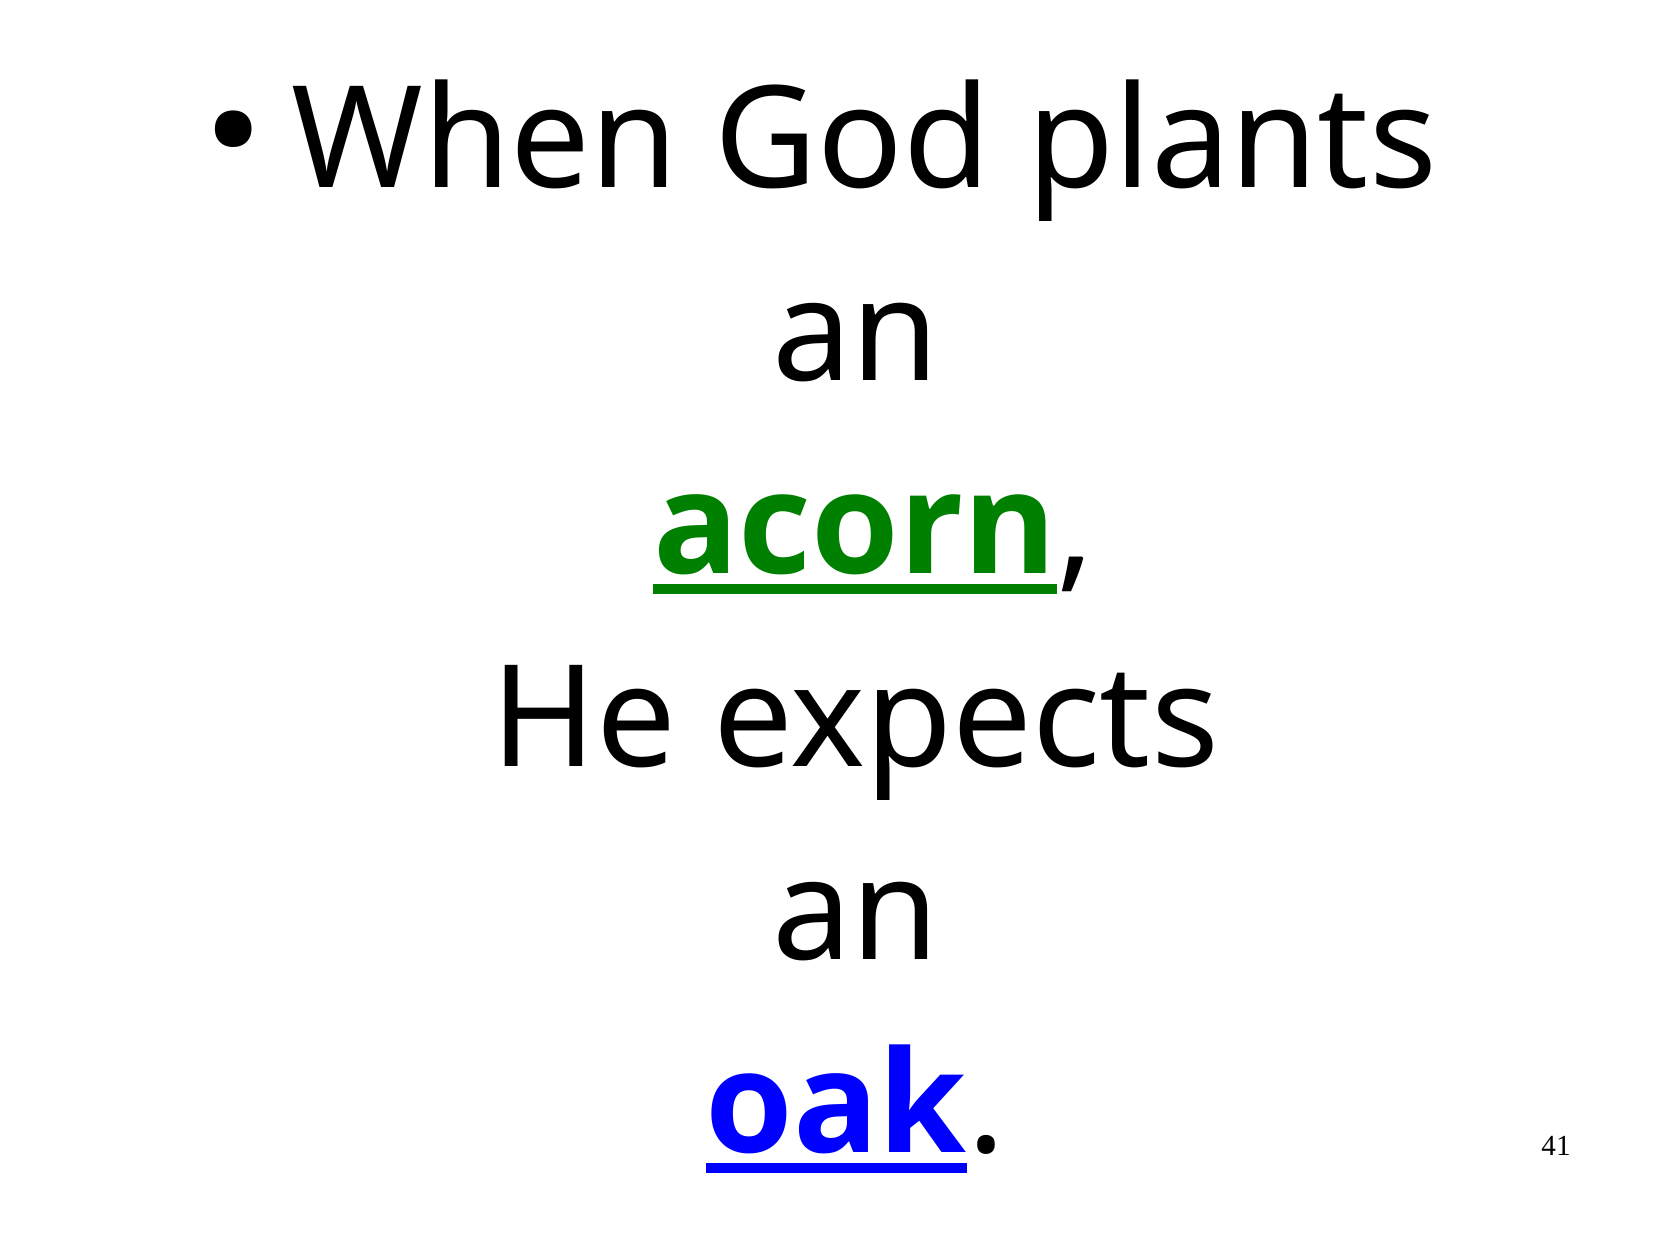

# When God plants an acorn, He expects an oak.
41